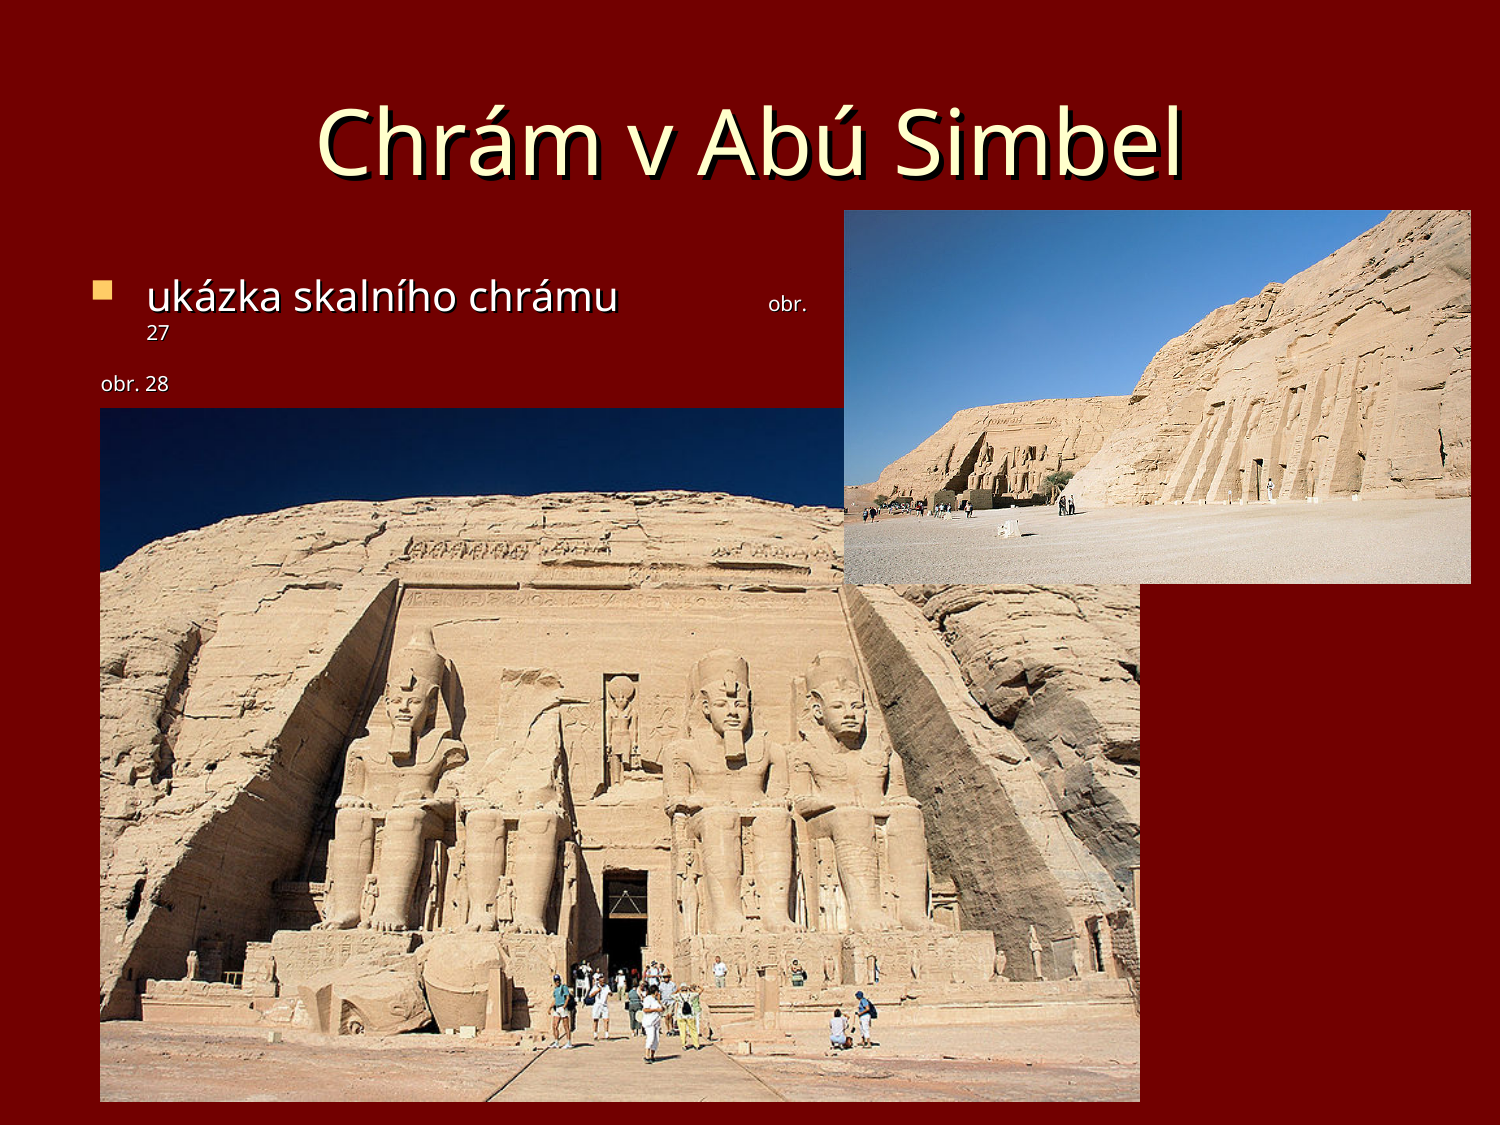

# Chrám v Abú Simbel
ukázka skalního chrámu obr. 27
 obr. 28